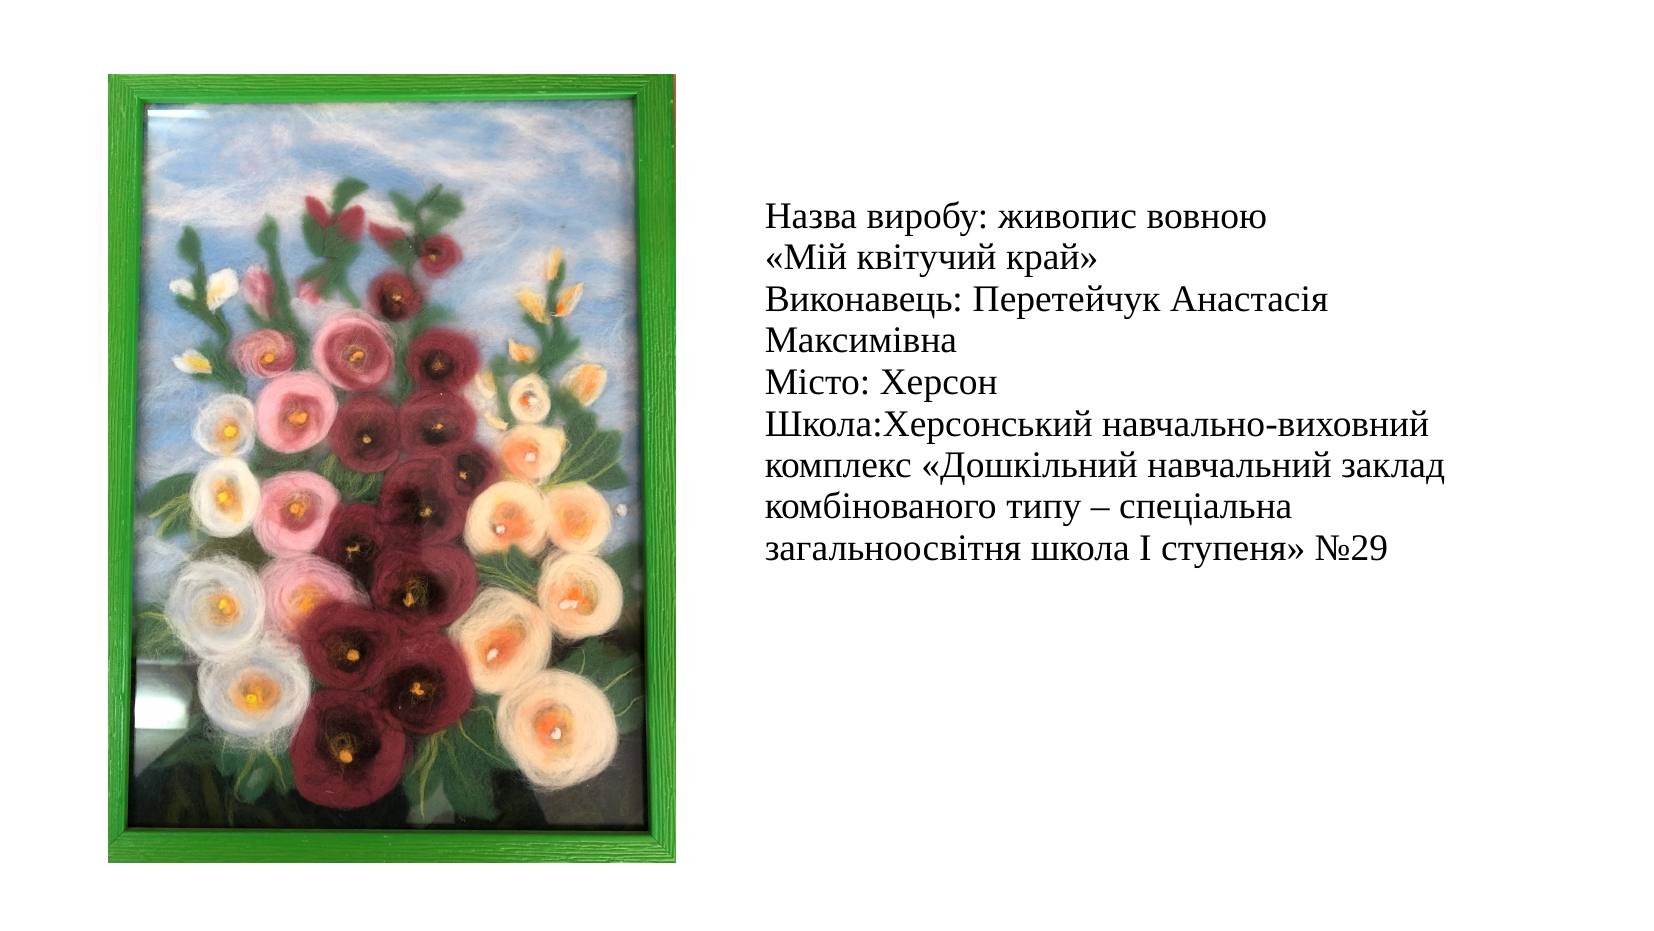

Назва виробу: живопис вовною
«Мій квітучий край»
Виконавець: Перетейчук Анастасія Максимівна
Місто: Херсон
Школа:Херсонський навчально-виховний комплекс «Дошкільний навчальний заклад комбінованого типу – спеціальна загальноосвітня школа І ступеня» №29